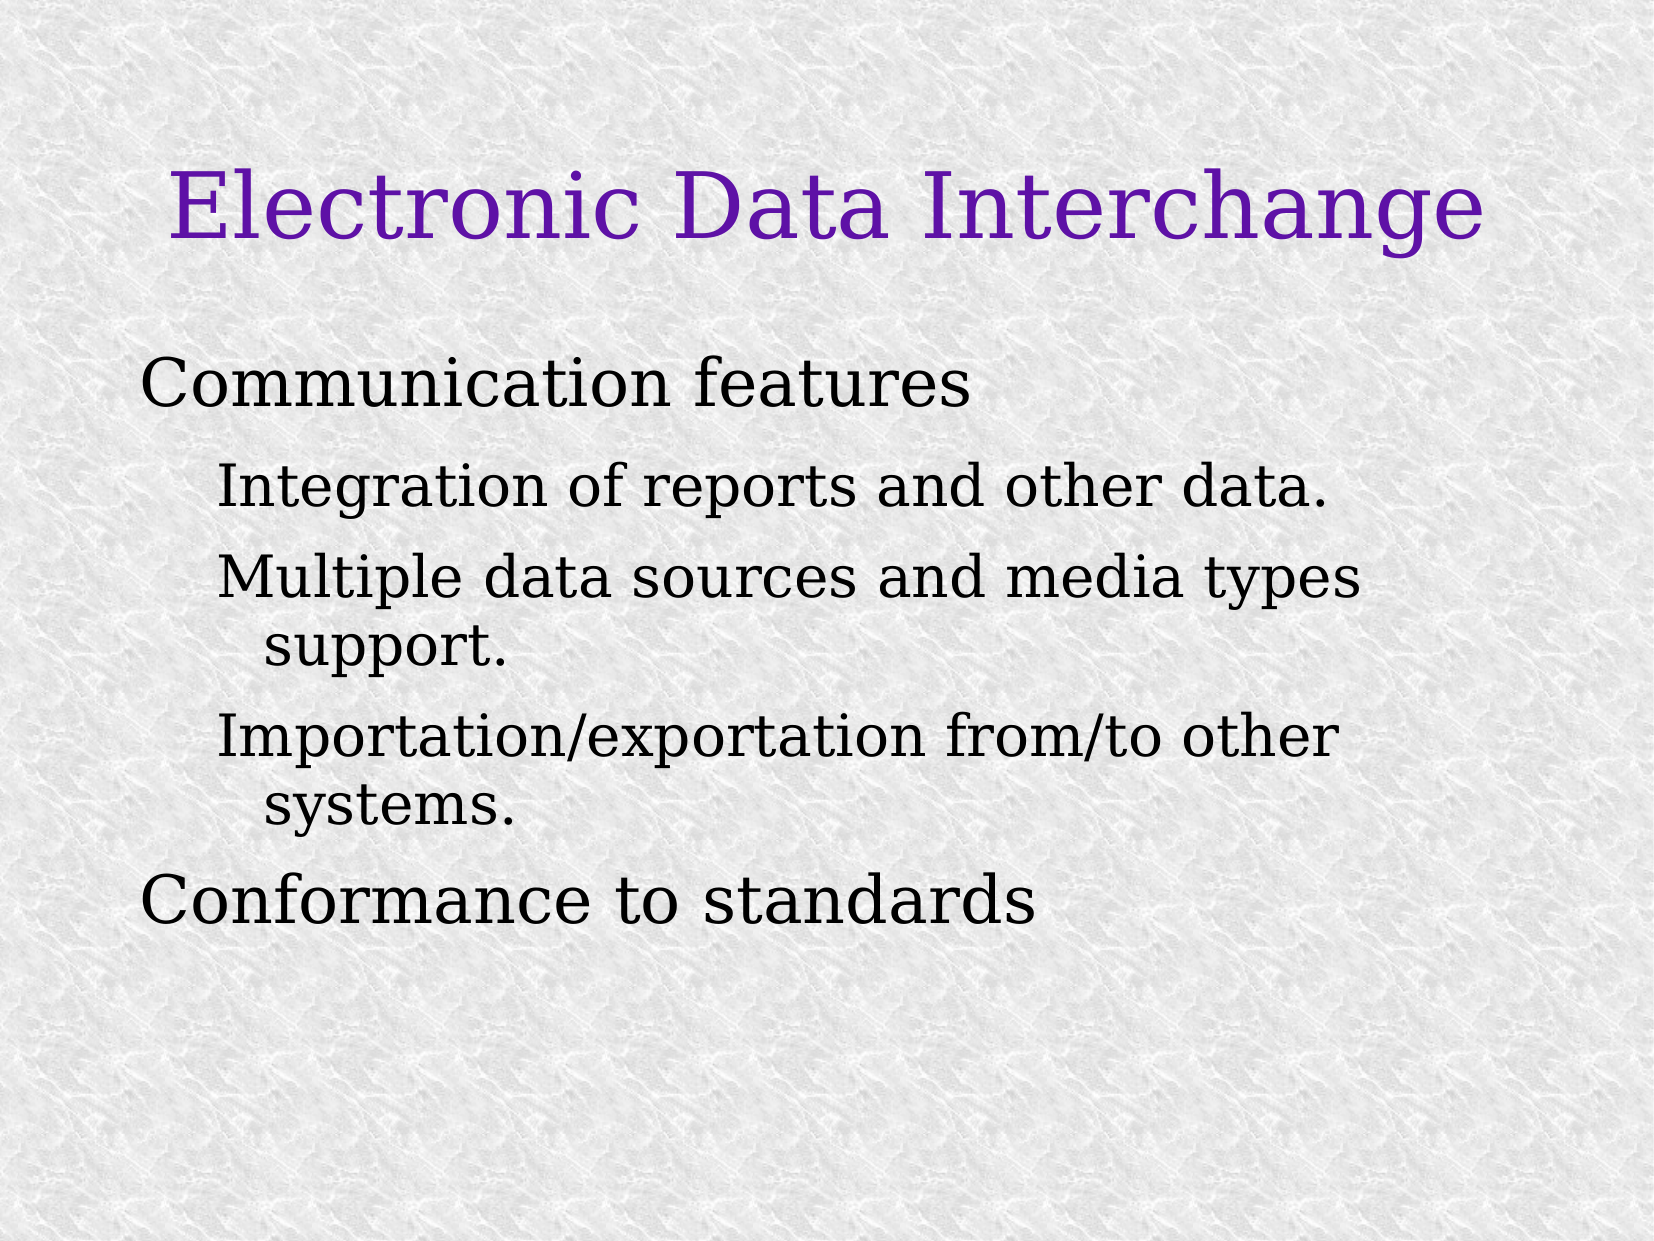

# Electronic Data Interchange
Communication features
Integration of reports and other data.
Multiple data sources and media types support.
Importation/exportation from/to other systems.
Conformance to standards